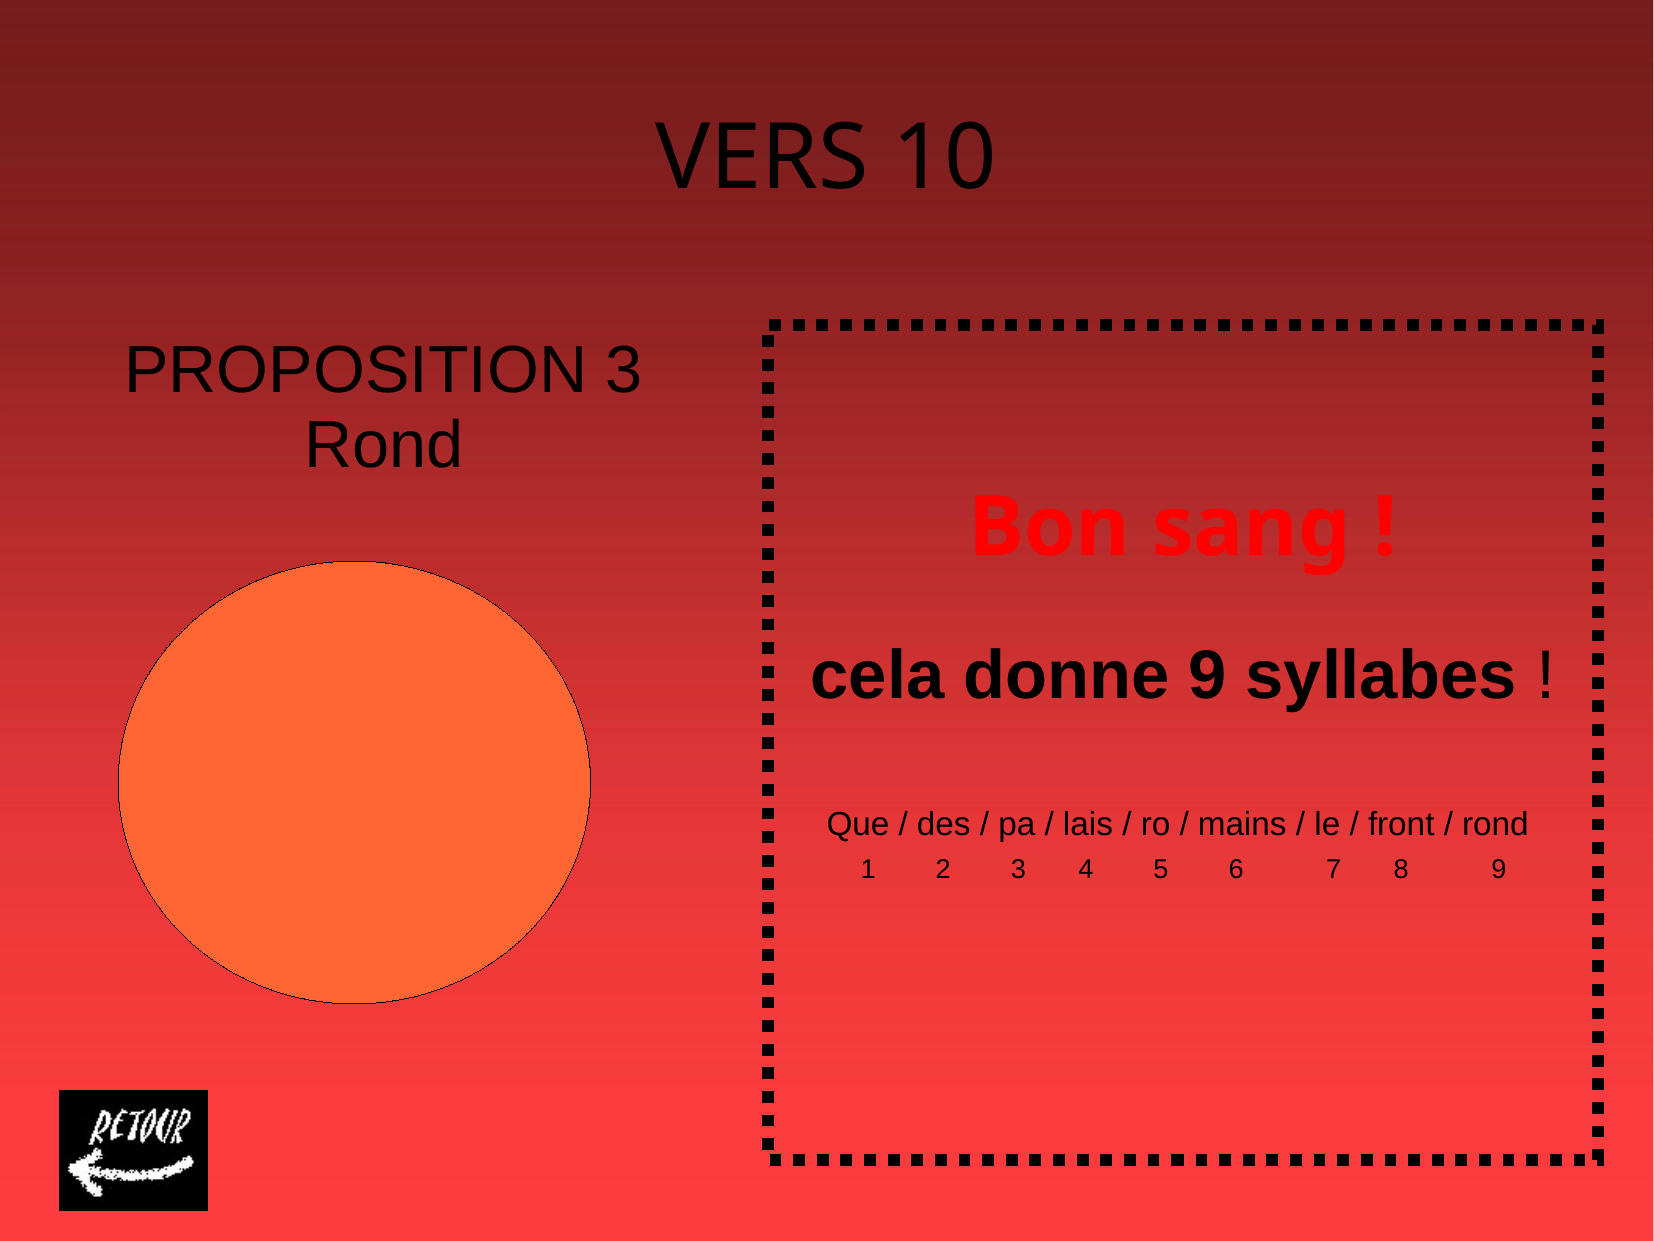

# VERS 10
PROPOSITION 3
Rond
Bon sang !
cela donne 9 syllabes !
Que / des / pa / lais / ro / mains / le / front / rond
 1 2 3 4 5 6 7 8 9